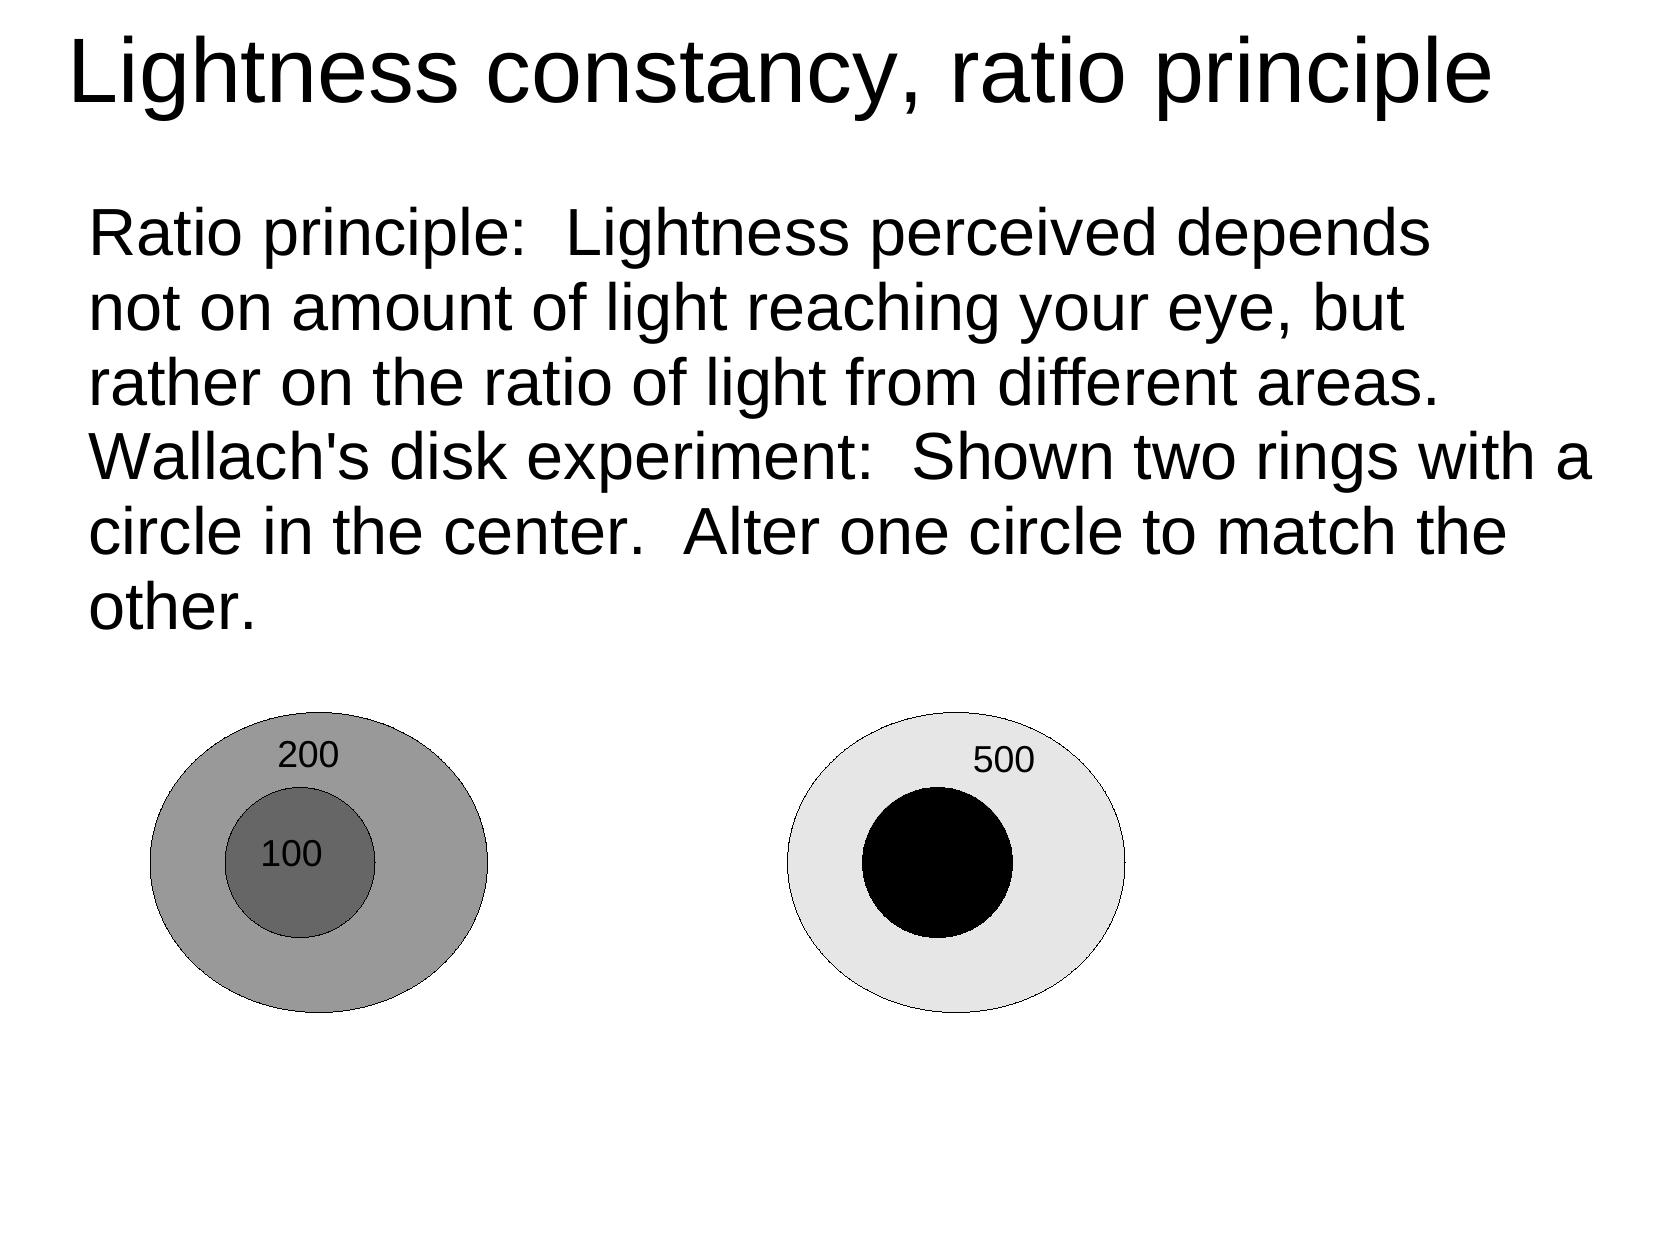

# Lightness constancy, ratio principle
Ratio principle: Lightness perceived depends
not on amount of light reaching your eye, but
rather on the ratio of light from different areas.
Wallach's disk experiment: Shown two rings with a circle in the center. Alter one circle to match the other.
200
500
100
???